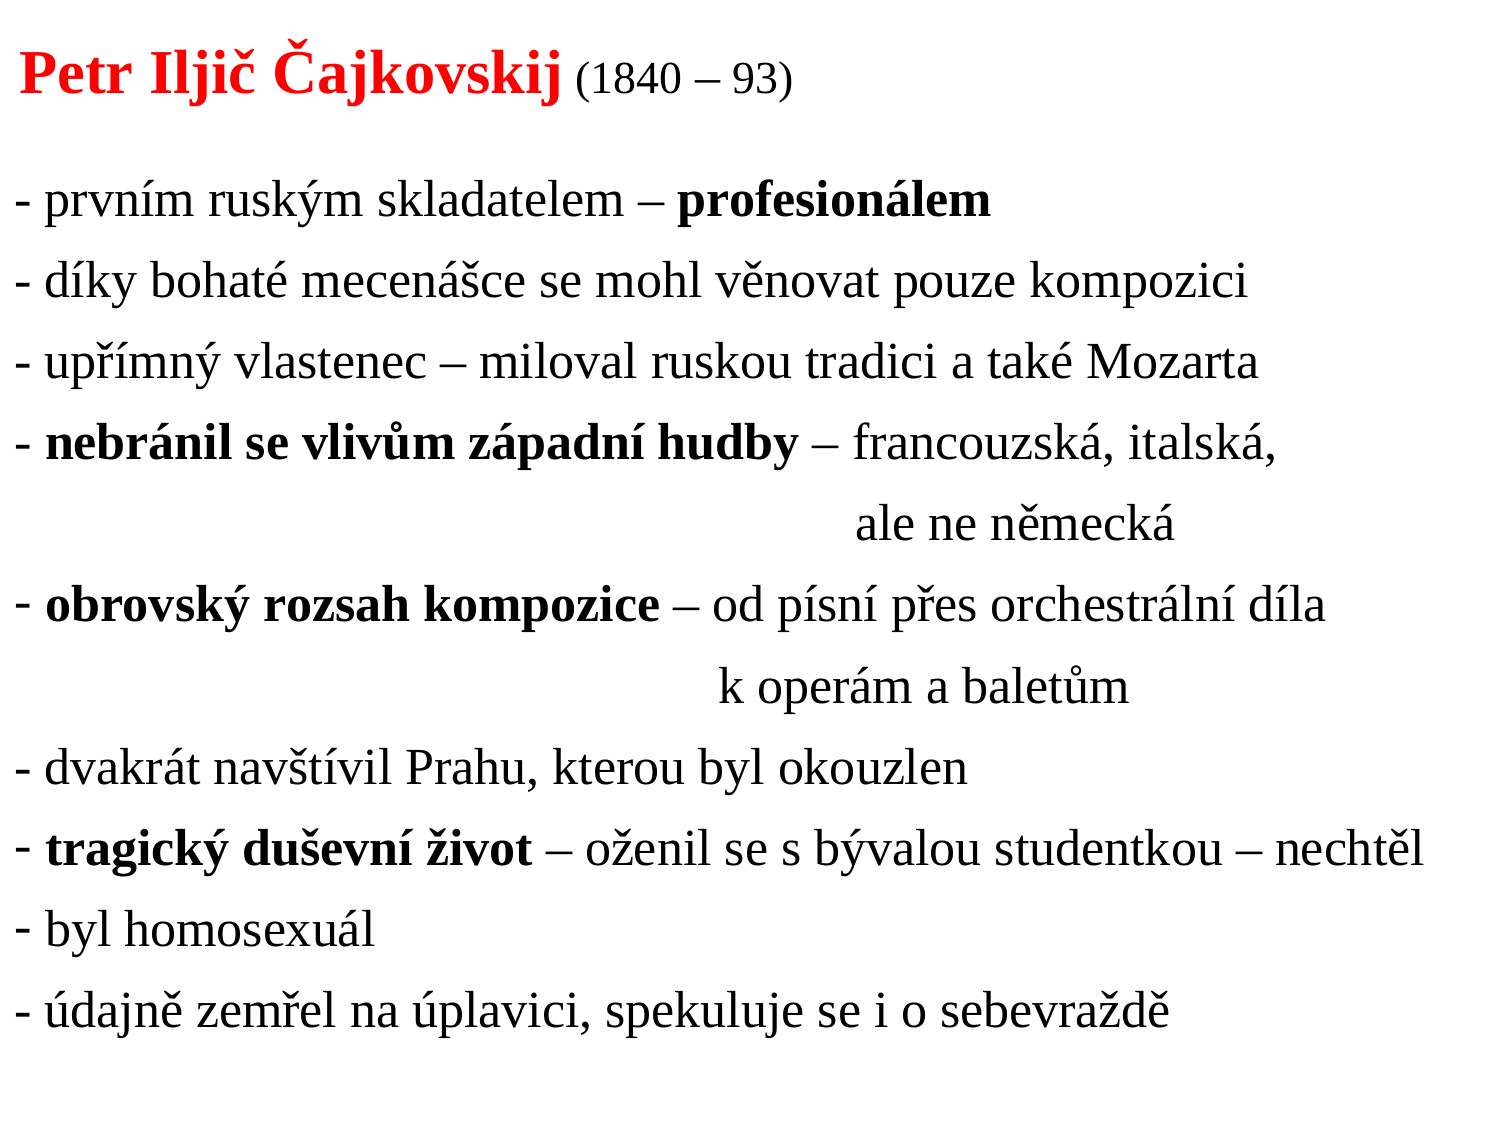

Petr Iljič Čajkovskij (1840 – 93)
- prvním ruským skladatelem – profesionálem
- díky bohaté mecenášce se mohl věnovat pouze kompozici
- upřímný vlastenec – miloval ruskou tradici a také Mozarta
- nebránil se vlivům západní hudby – francouzská, italská,
					 ale ne německá
 obrovský rozsah kompozice – od písní přes orchestrální díla					 k operám a baletům
- dvakrát navštívil Prahu, kterou byl okouzlen
 tragický duševní život – oženil se s bývalou studentkou – nechtěl
 byl homosexuál
- údajně zemřel na úplavici, spekuluje se i o sebevraždě